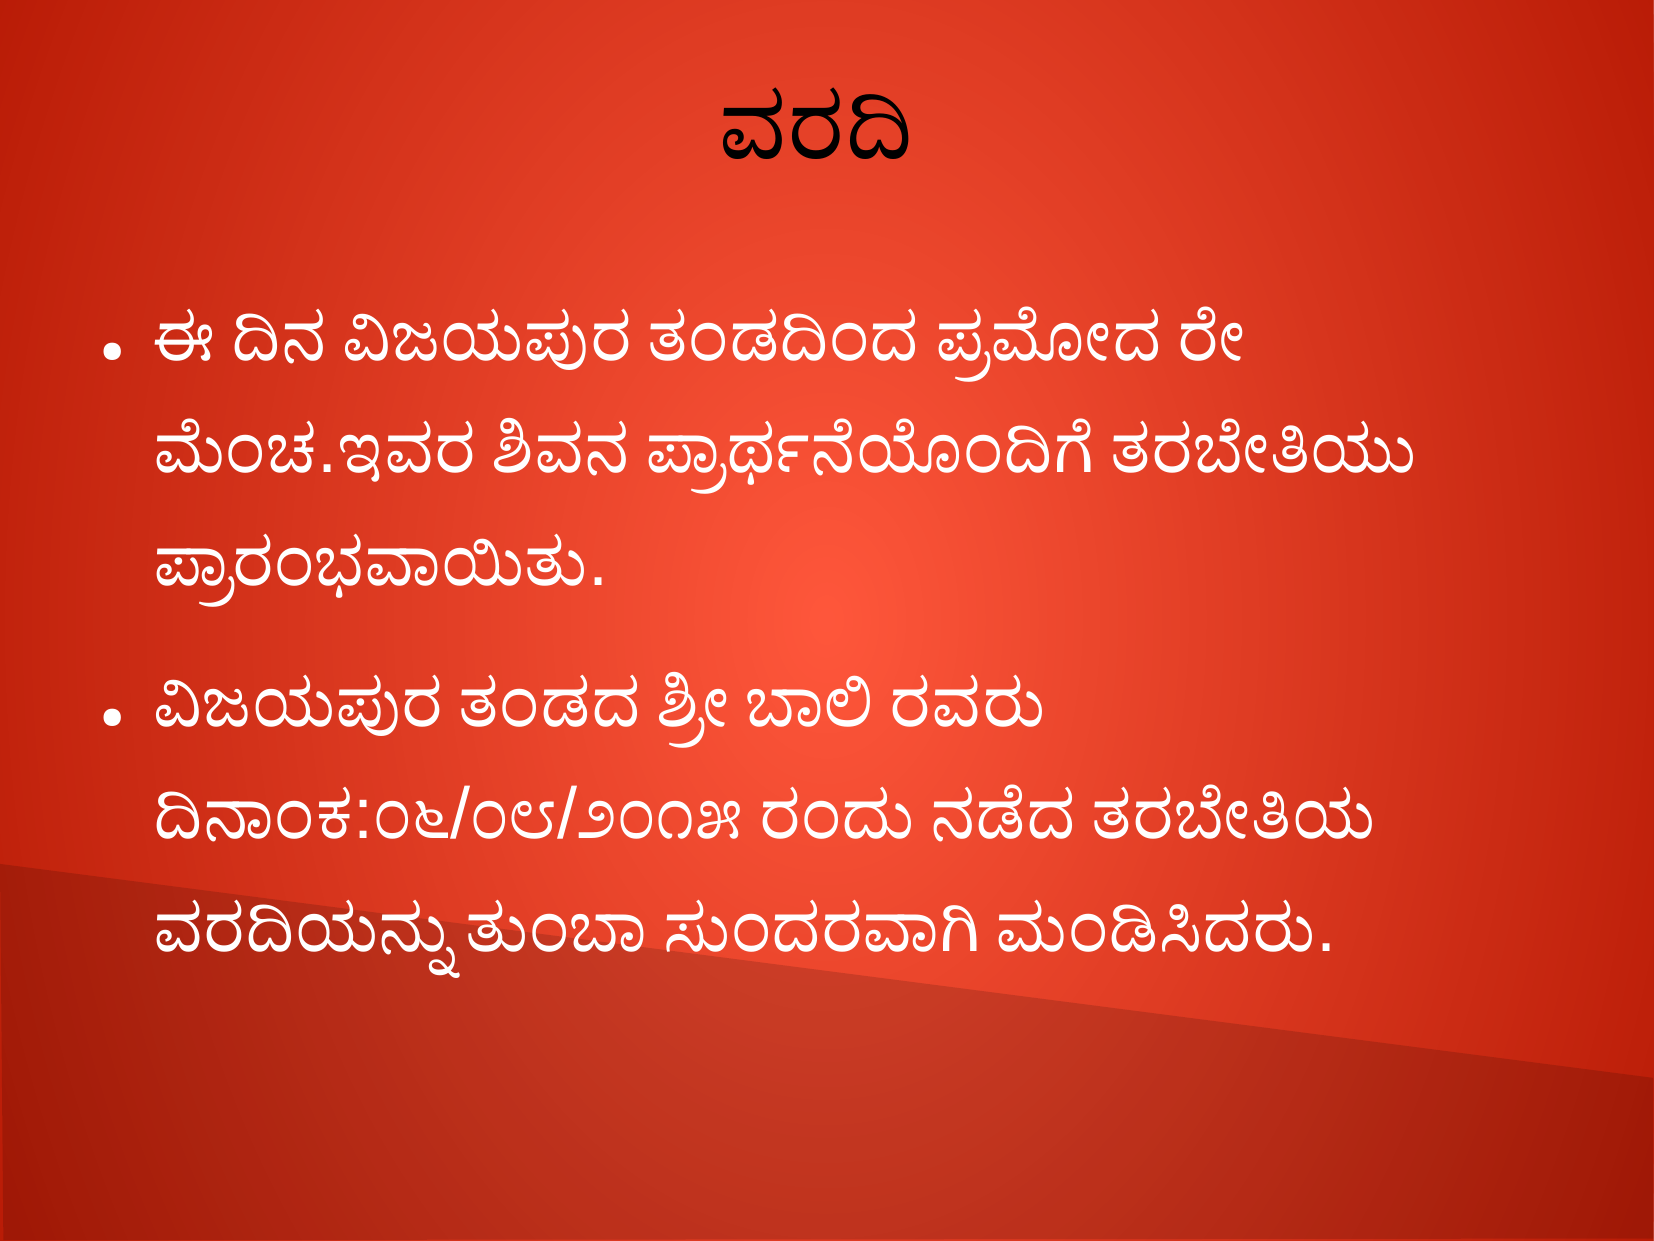

# ವರದಿ
ಈ ದಿನ ವಿಜಯಪುರ ತಂಡದಿಂದ ಪ್ರಮೋದ ರೇ ಮೆಂಚ.ಇವರ ಶಿವನ ಪ್ರಾರ್ಥನೆಯೊಂದಿಗೆ ತರಬೇತಿಯು ಪ್ರಾರಂಭವಾಯಿತು.
ವಿಜಯಪುರ ತಂಡದ ಶ್ರೀ ಬಾಲಿ ರವರು ದಿನಾಂಕ:೦೬/೦೮/೨೦೧೫ ರಂದು ನಡೆದ ತರಬೇತಿಯ ವರದಿಯನ್ನು ತುಂಬಾ ಸುಂದರವಾಗಿ ಮಂಡಿಸಿದರು.